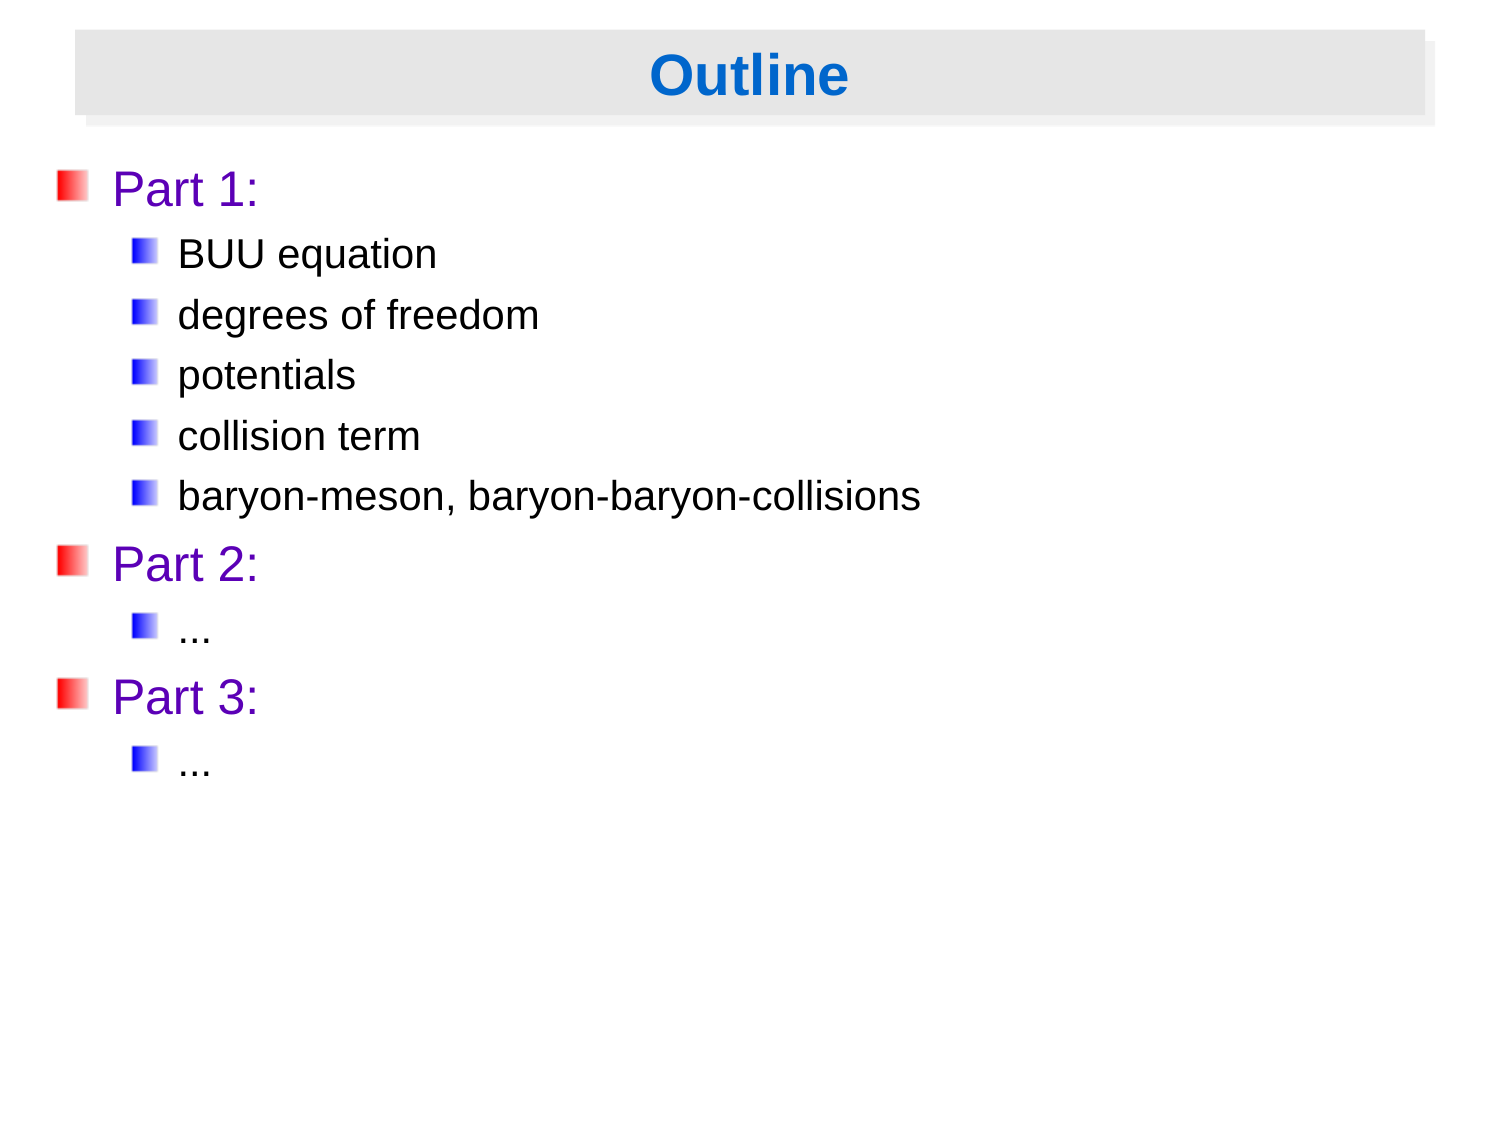

# Outline
Part 1:
BUU equation
degrees of freedom
potentials
collision term
baryon-meson, baryon-baryon-collisions
Part 2:
...
Part 3:
...